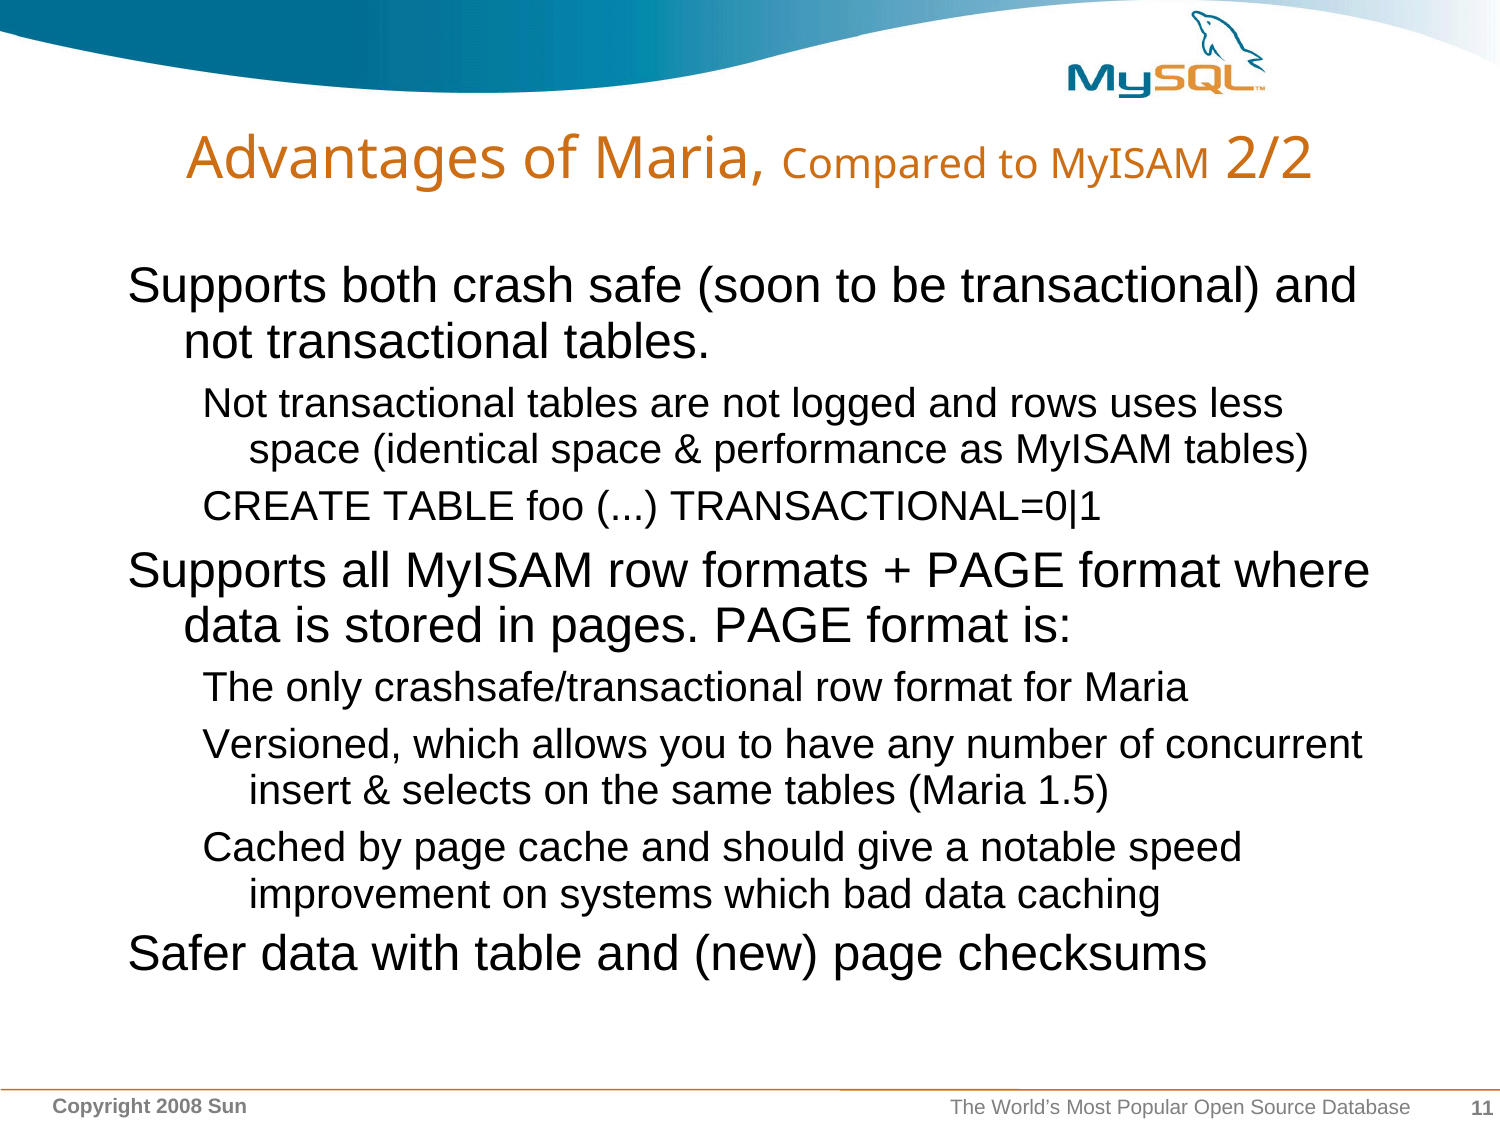

# Advantages of Maria, Compared to MyISAM 2/2
Supports both crash safe (soon to be transactional) and not transactional tables.
Not transactional tables are not logged and rows uses less space (identical space & performance as MyISAM tables)‏
CREATE TABLE foo (...) TRANSACTIONAL=0|1
Supports all MyISAM row formats + PAGE format where data is stored in pages. PAGE format is:
The only crashsafe/transactional row format for Maria
Versioned, which allows you to have any number of concurrent insert & selects on the same tables (Maria 1.5)‏
Cached by page cache and should give a notable speed improvement on systems which bad data caching
Safer data with table and (new) page checksums